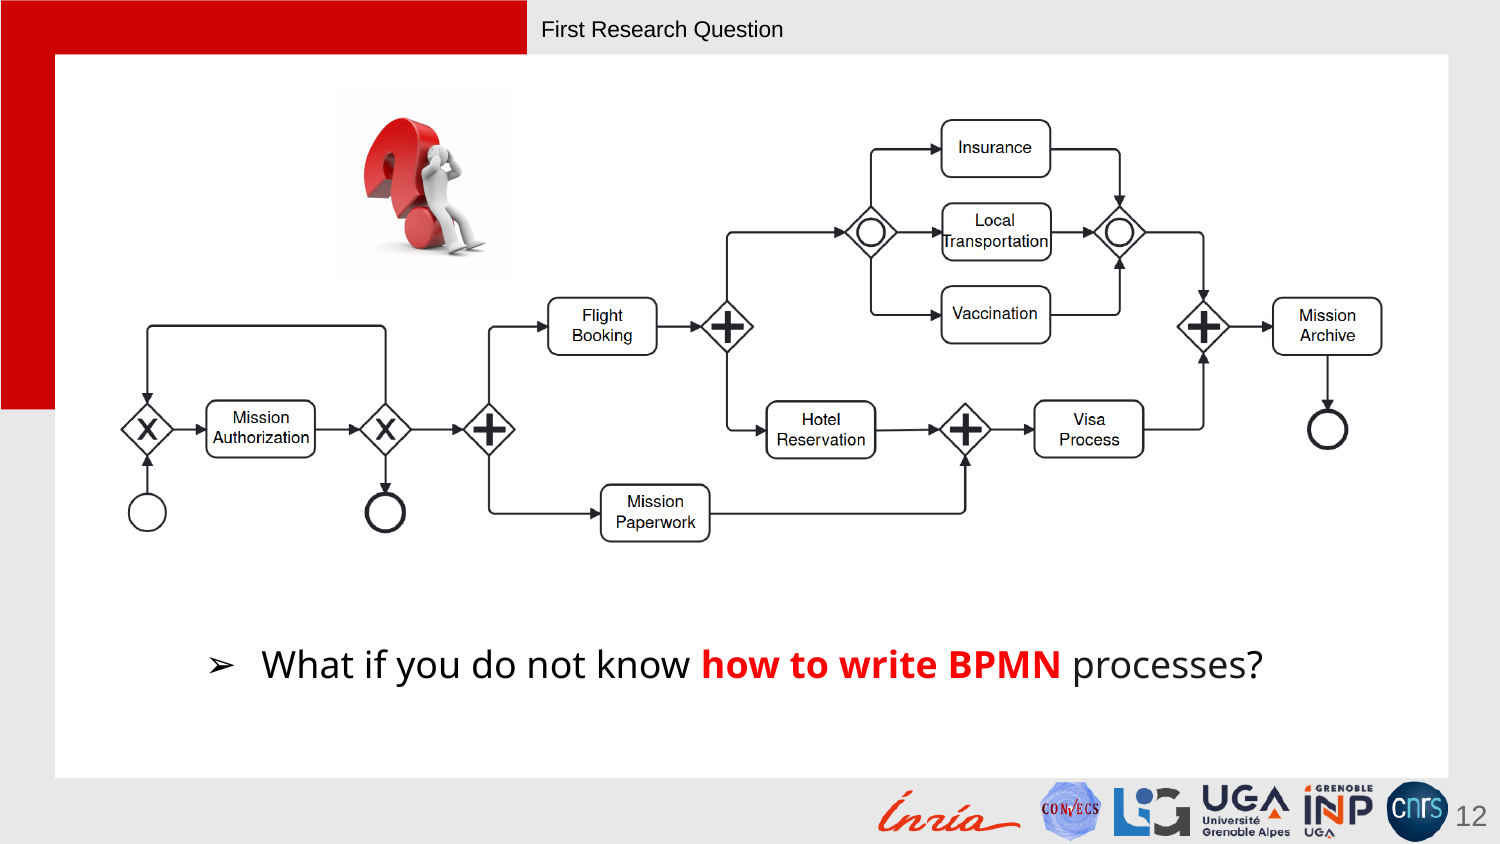

# First Research Question
What if you do not know how to write BPMN processes?
12